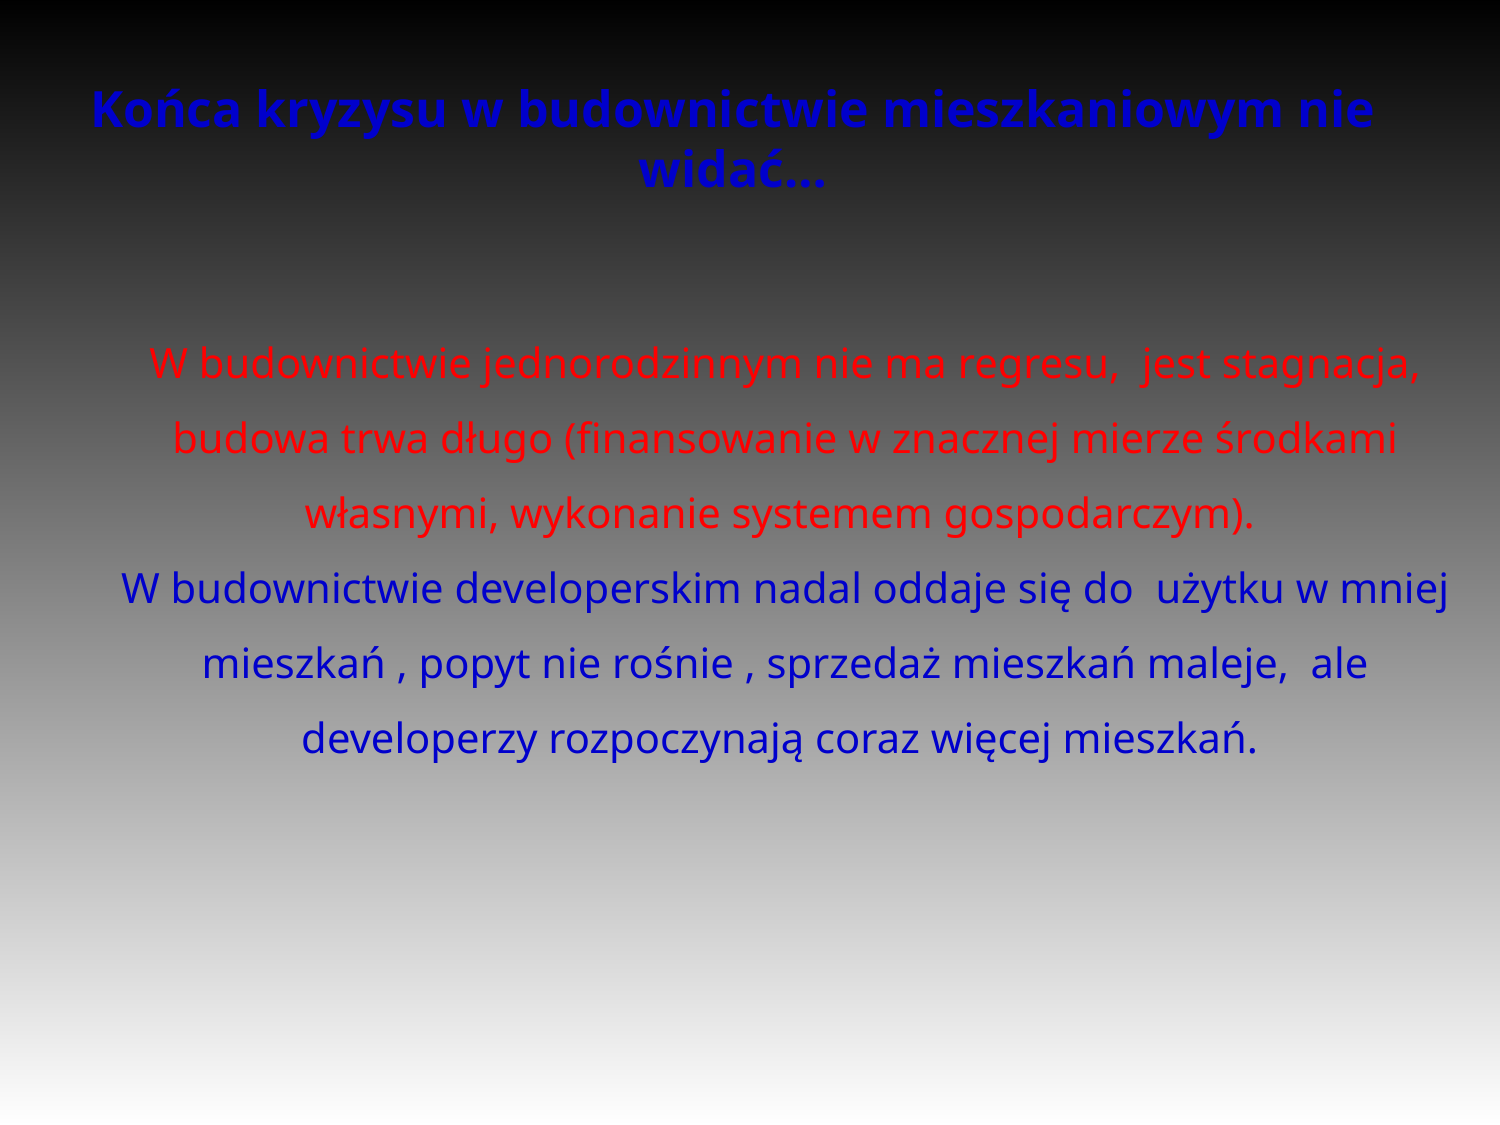

# Końca kryzysu w budownictwie mieszkaniowym nie widać…
W budownictwie jednorodzinnym nie ma regresu, jest stagnacja, budowa trwa długo (finansowanie w znacznej mierze środkami własnymi, wykonanie systemem gospodarczym).
W budownictwie developerskim nadal oddaje się do użytku w mniej mieszkań , popyt nie rośnie , sprzedaż mieszkań maleje, ale developerzy rozpoczynają coraz więcej mieszkań.